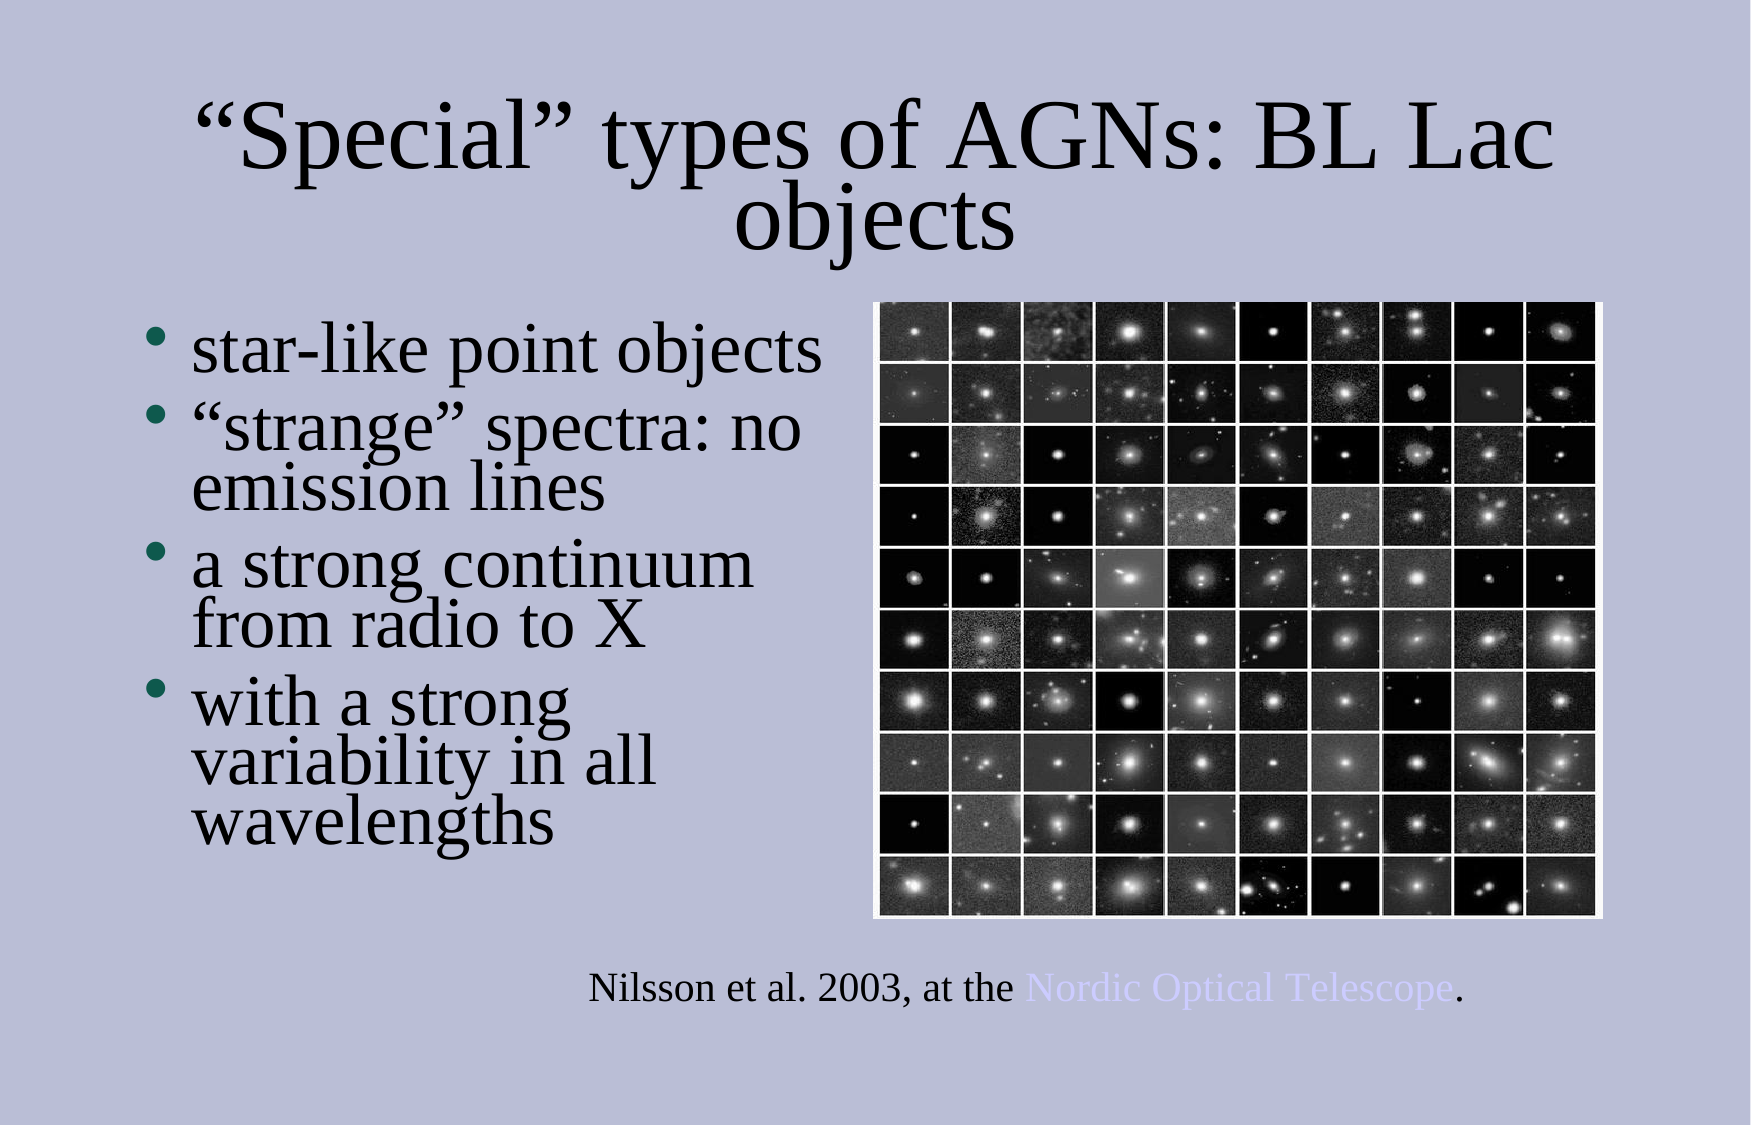

# “Special” types of AGNs: BL Lac objects
star-like point objects
“strange” spectra: no emission lines
a strong continuum from radio to X
with a strong variability in all wavelengths
 Nilsson et al. 2003, at the Nordic Optical Telescope.